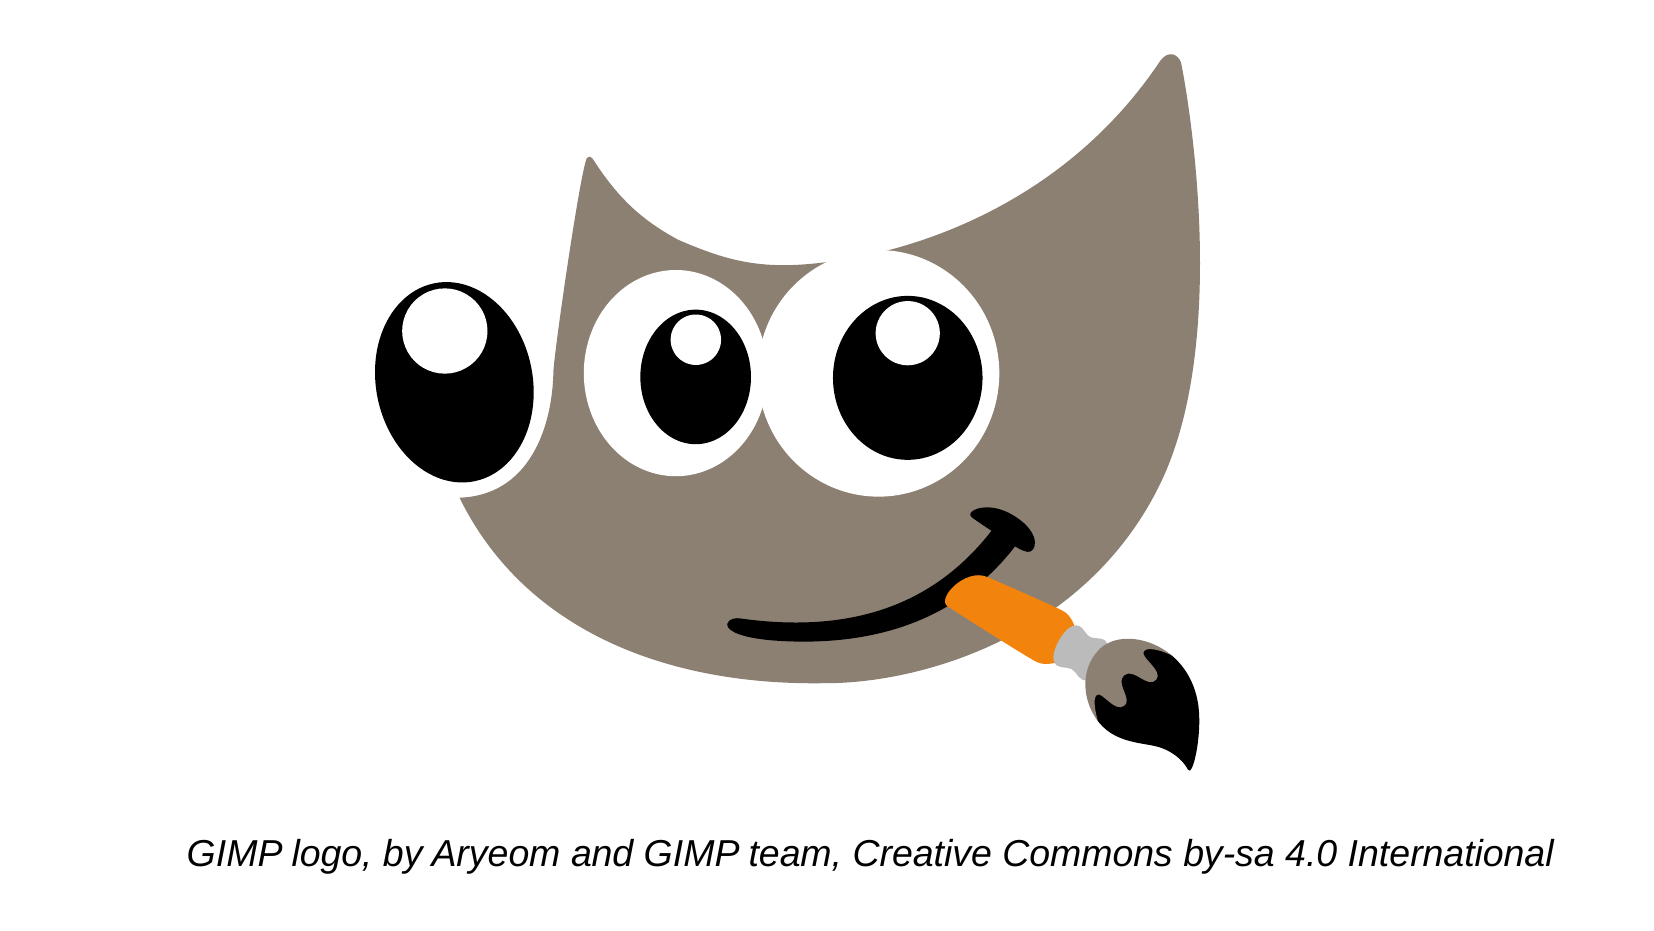

GIMP logo, by Aryeom and GIMP team, Creative Commons by-sa 4.0 International